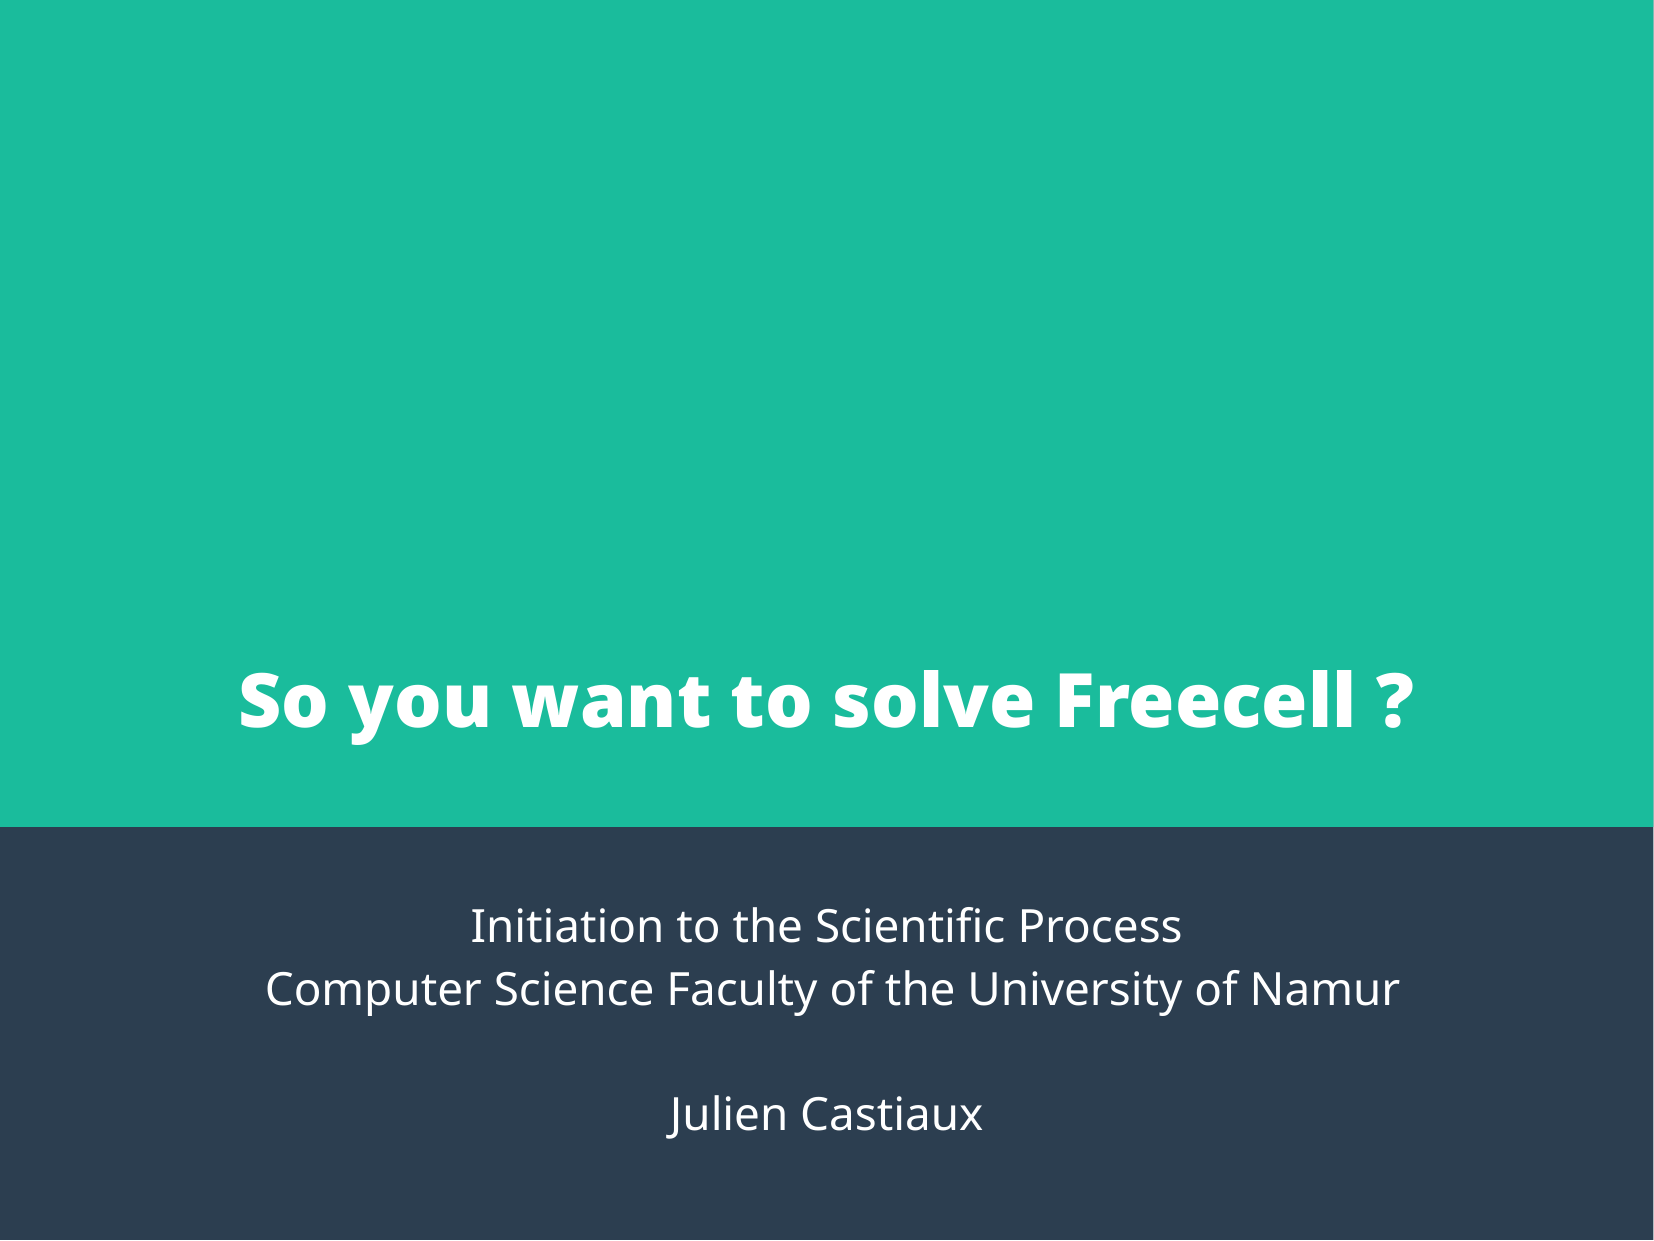

# So you want to solve Freecell ?
Initiation to the Scientific Process
 Computer Science Faculty of the University of Namur
Julien Castiaux